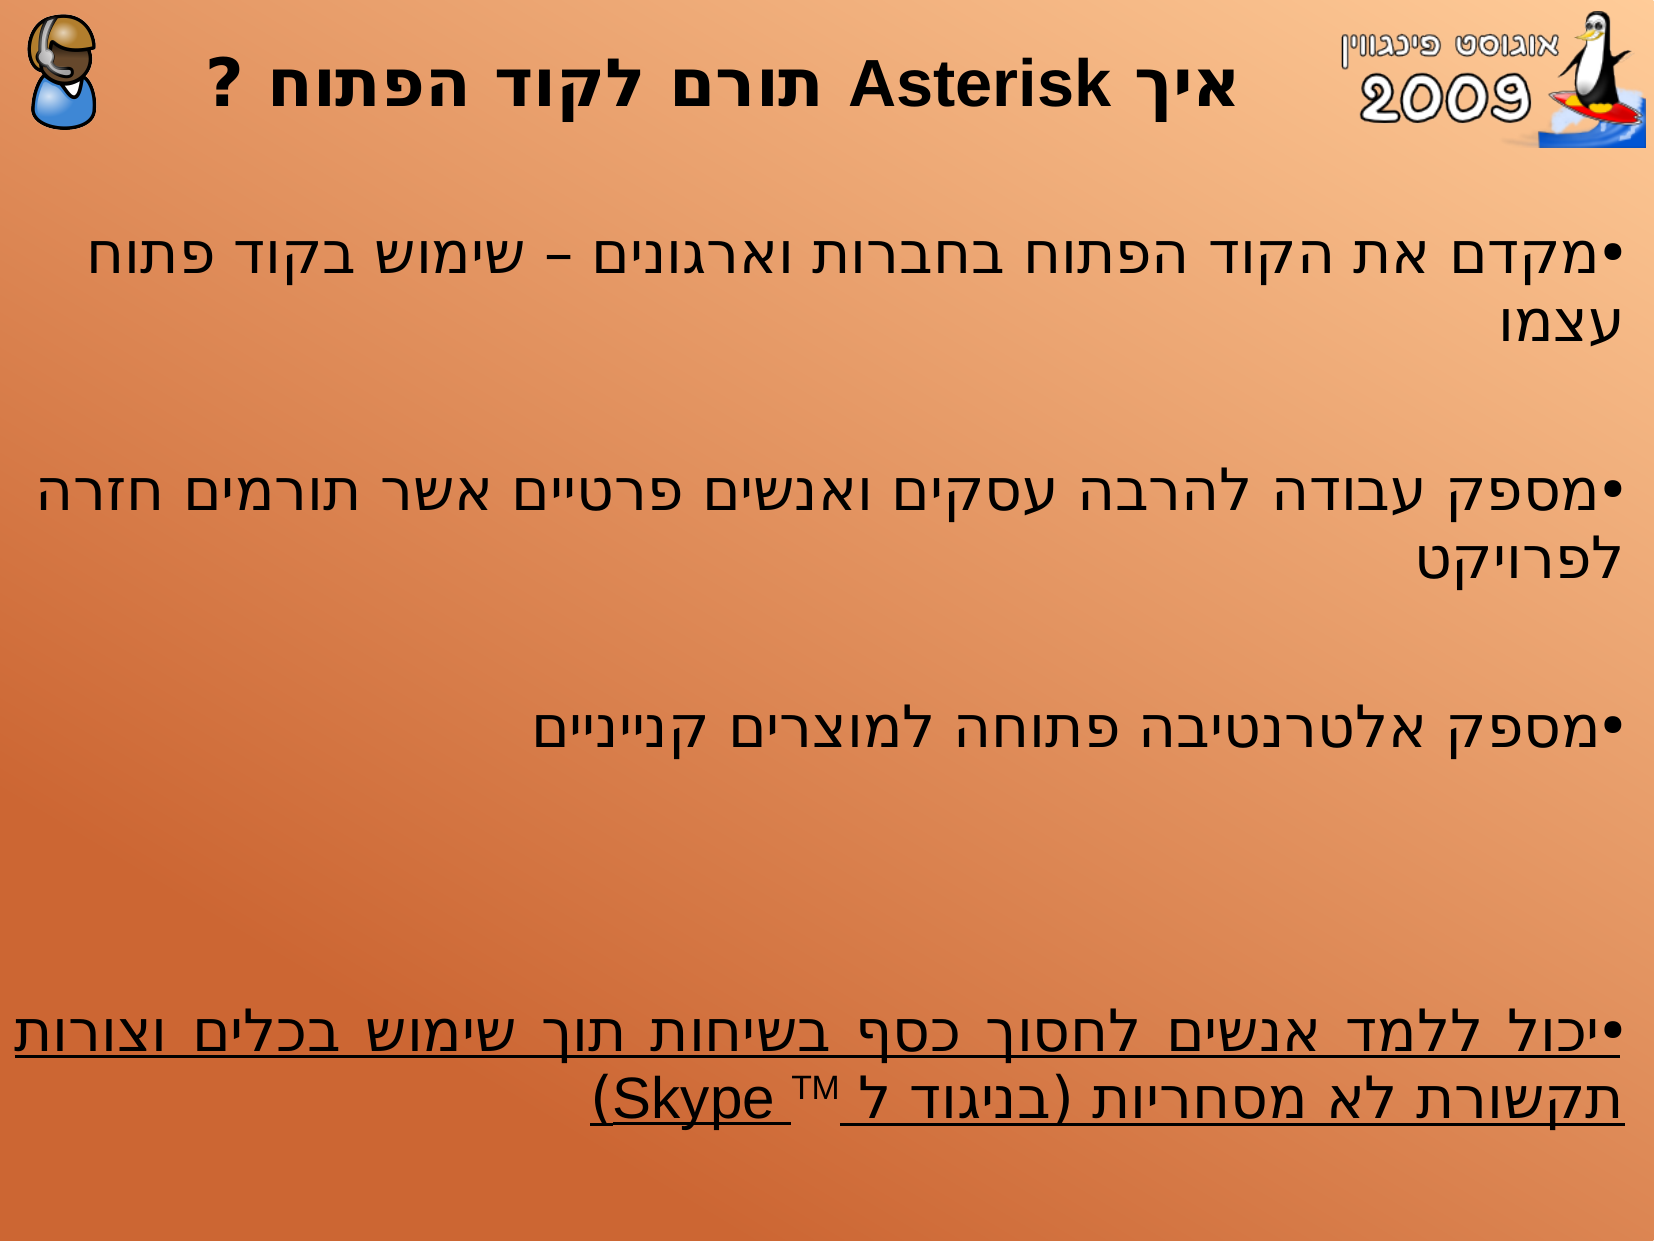

איך Asterisk תורם לקוד הפתוח ?
מקדם את הקוד הפתוח בחברות וארגונים – שימוש בקוד פתוח עצמו
מספק עבודה להרבה עסקים ואנשים פרטיים אשר תורמים חזרה לפרויקט
מספק אלטרנטיבה פתוחה למוצרים קנייניים
יכול ללמד אנשים לחסוך כסף בשיחות תוך שימוש בכלים וצורות תקשורת לא מסחריות (בניגוד ל Skype TM)